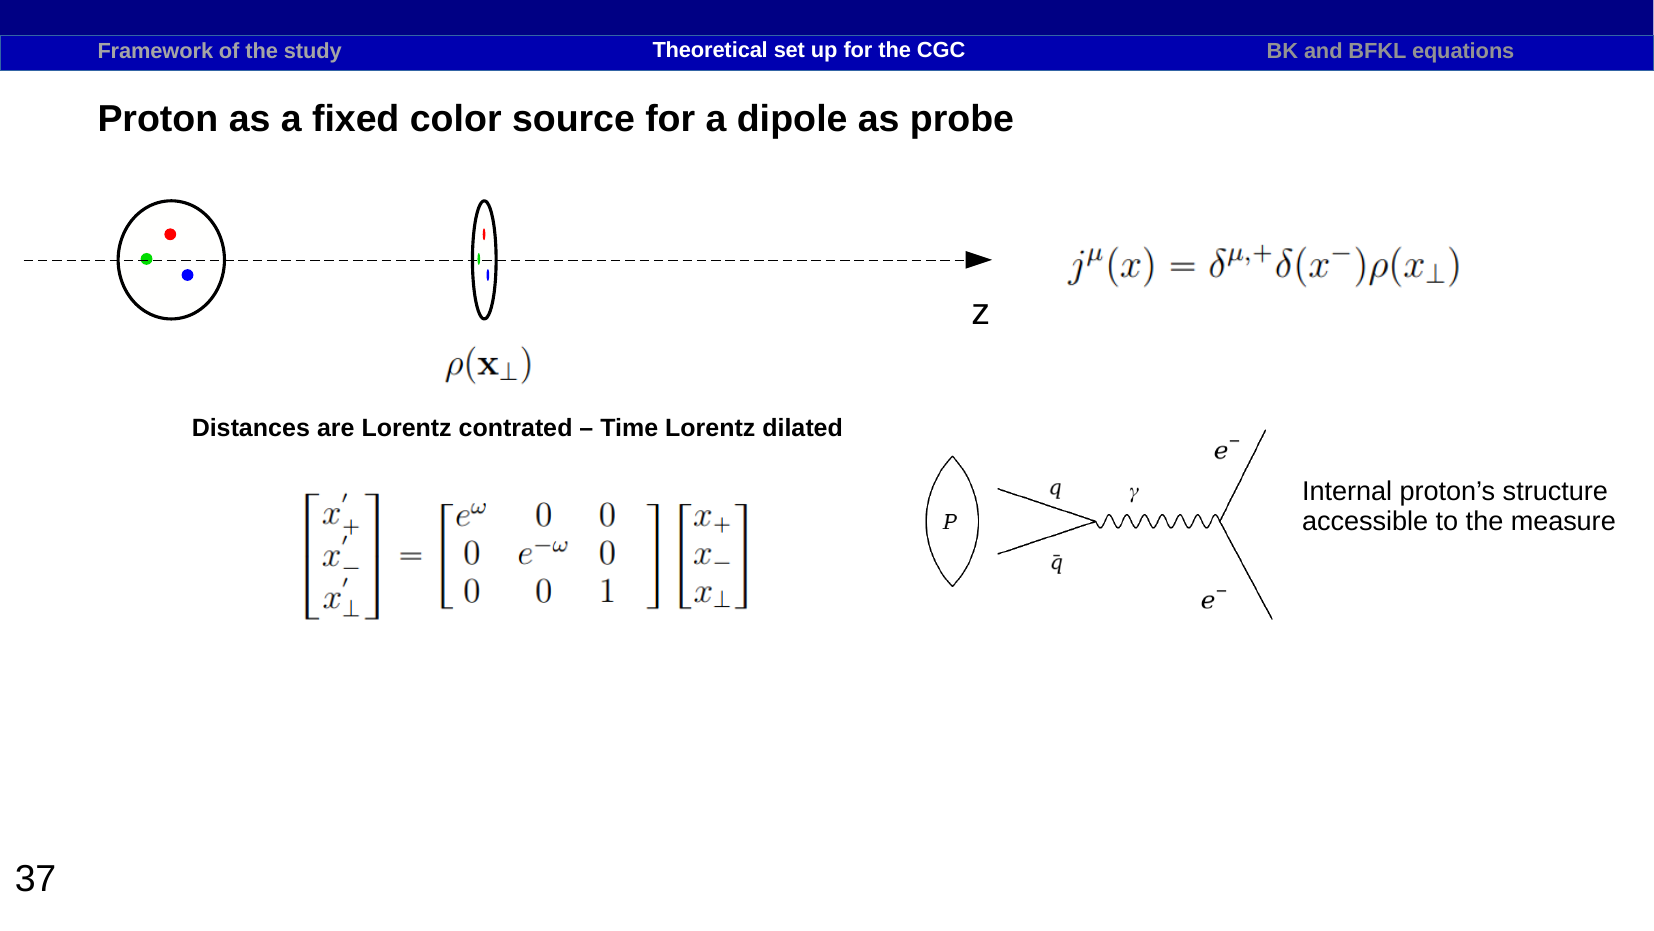

Theoretical set up for the CGC
Framework of the study
BK and BFKL equations
Proton as a fixed color source for a dipole as probe
z
Distances are Lorentz contrated – Time Lorentz dilated
Internal proton’s structure accessible to the measure